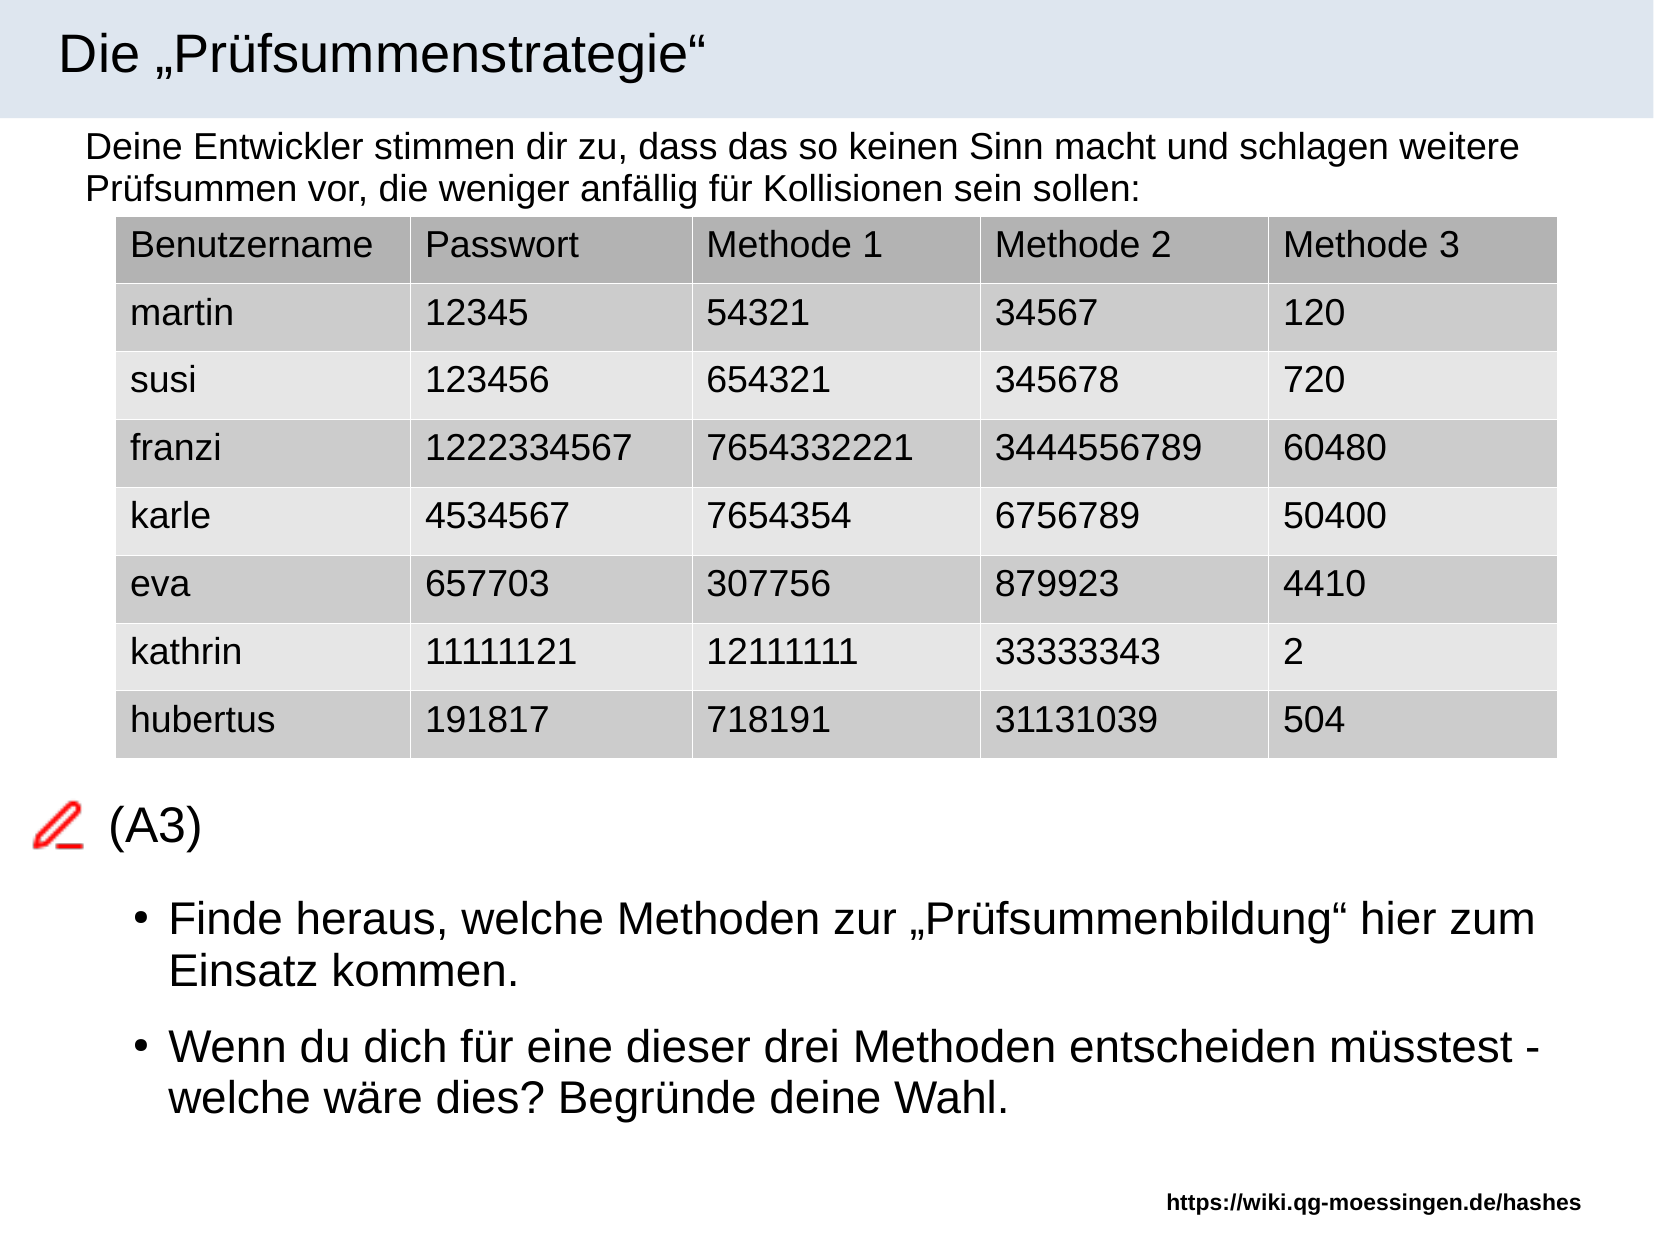

# Die „Prüfsummenstrategie“
Deine Entwickler stimmen dir zu, dass das so keinen Sinn macht und schlagen weitere Prüfsummen vor, die weniger anfällig für Kollisionen sein sollen:
| Benutzername | Passwort | Methode 1 | Methode 2 | Methode 3 |
| --- | --- | --- | --- | --- |
| martin | 12345 | 54321 | 34567 | 120 |
| susi | 123456 | 654321 | 345678 | 720 |
| franzi | 1222334567 | 7654332221 | 3444556789 | 60480 |
| karle | 4534567 | 7654354 | 6756789 | 50400 |
| eva | 657703 | 307756 | 879923 | 4410 |
| kathrin | 11111121 | 12111111 | 33333343 | 2 |
| hubertus | 191817 | 718191 | 31131039 | 504 |
 (A3)
Finde heraus, welche Methoden zur „Prüfsummenbildung“ hier zum Einsatz kommen.
Wenn du dich für eine dieser drei Methoden entscheiden müsstest - welche wäre dies? Begründe deine Wahl.
https://wiki.qg-moessingen.de/hashes